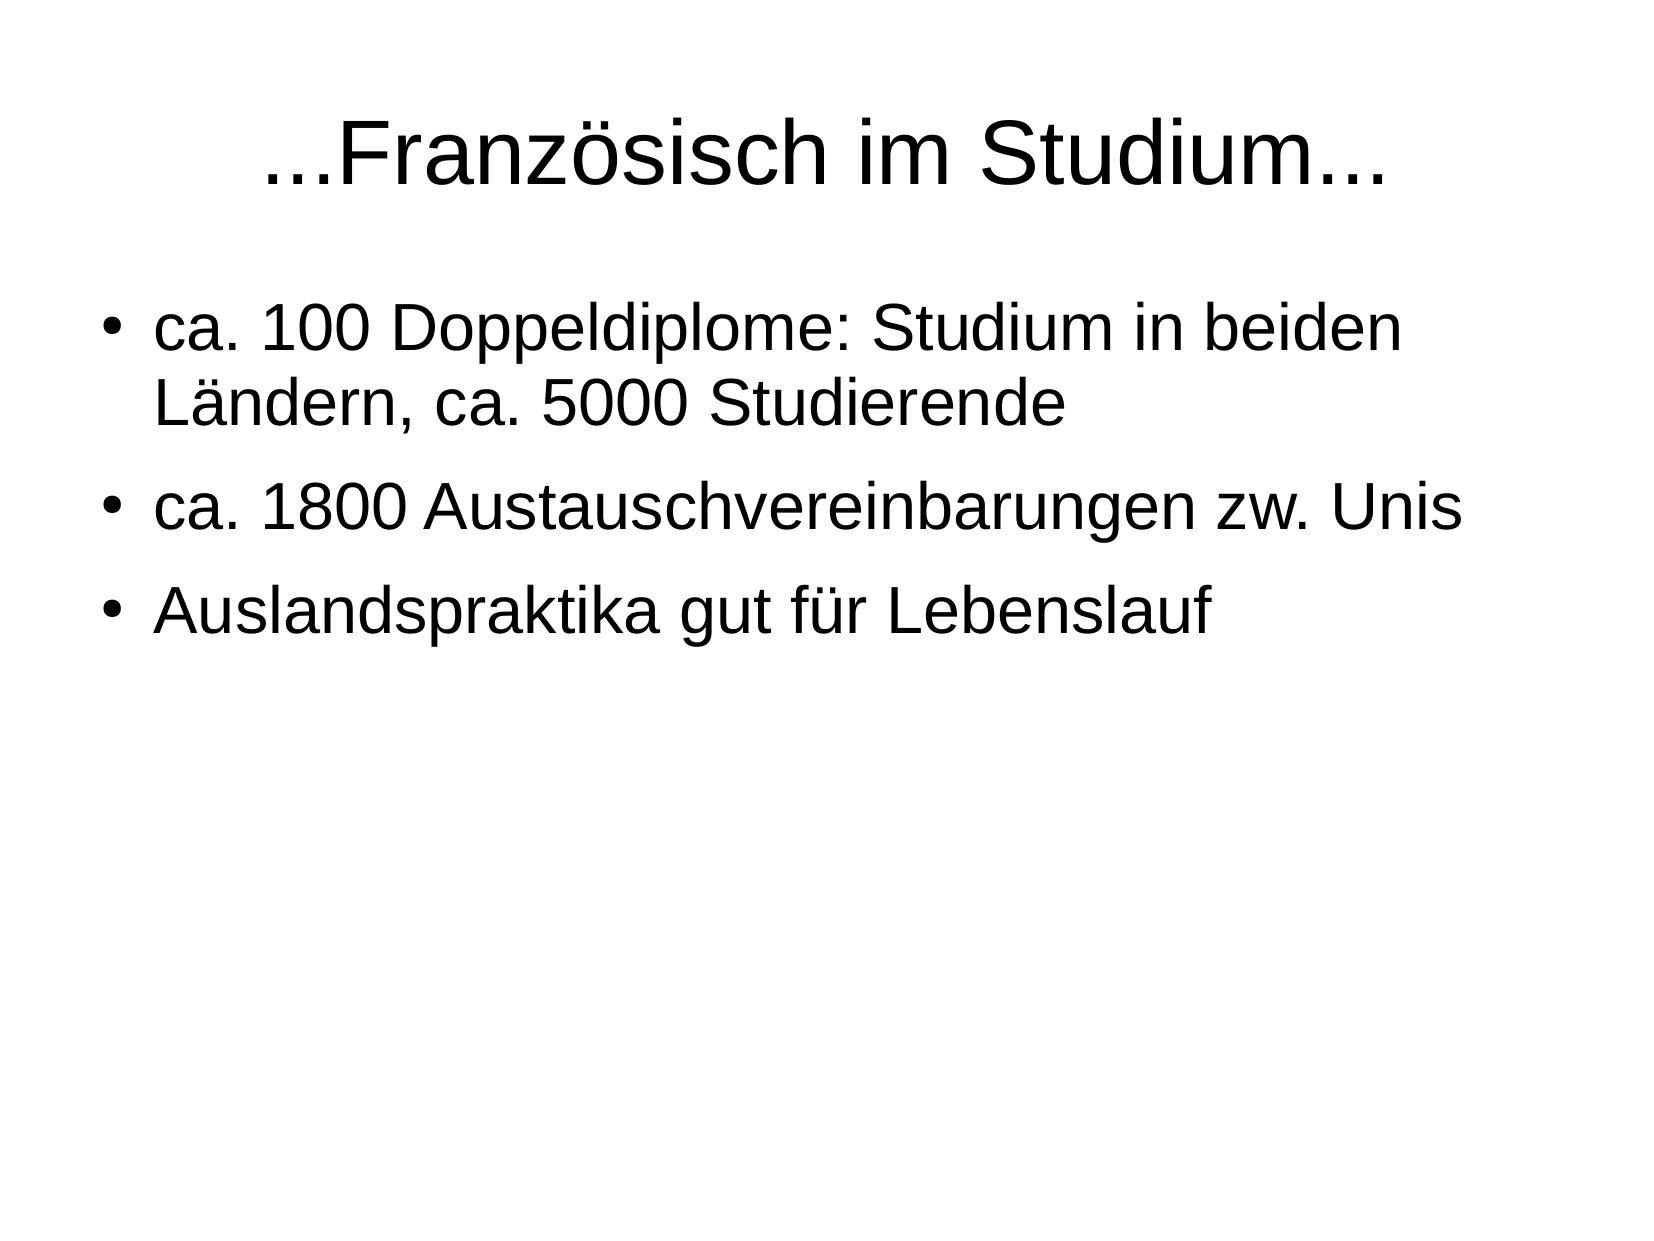

# ...Französisch im Studium...
ca. 100 Doppeldiplome: Studium in beiden Ländern, ca. 5000 Studierende
ca. 1800 Austauschvereinbarungen zw. Unis
Auslandspraktika gut für Lebenslauf